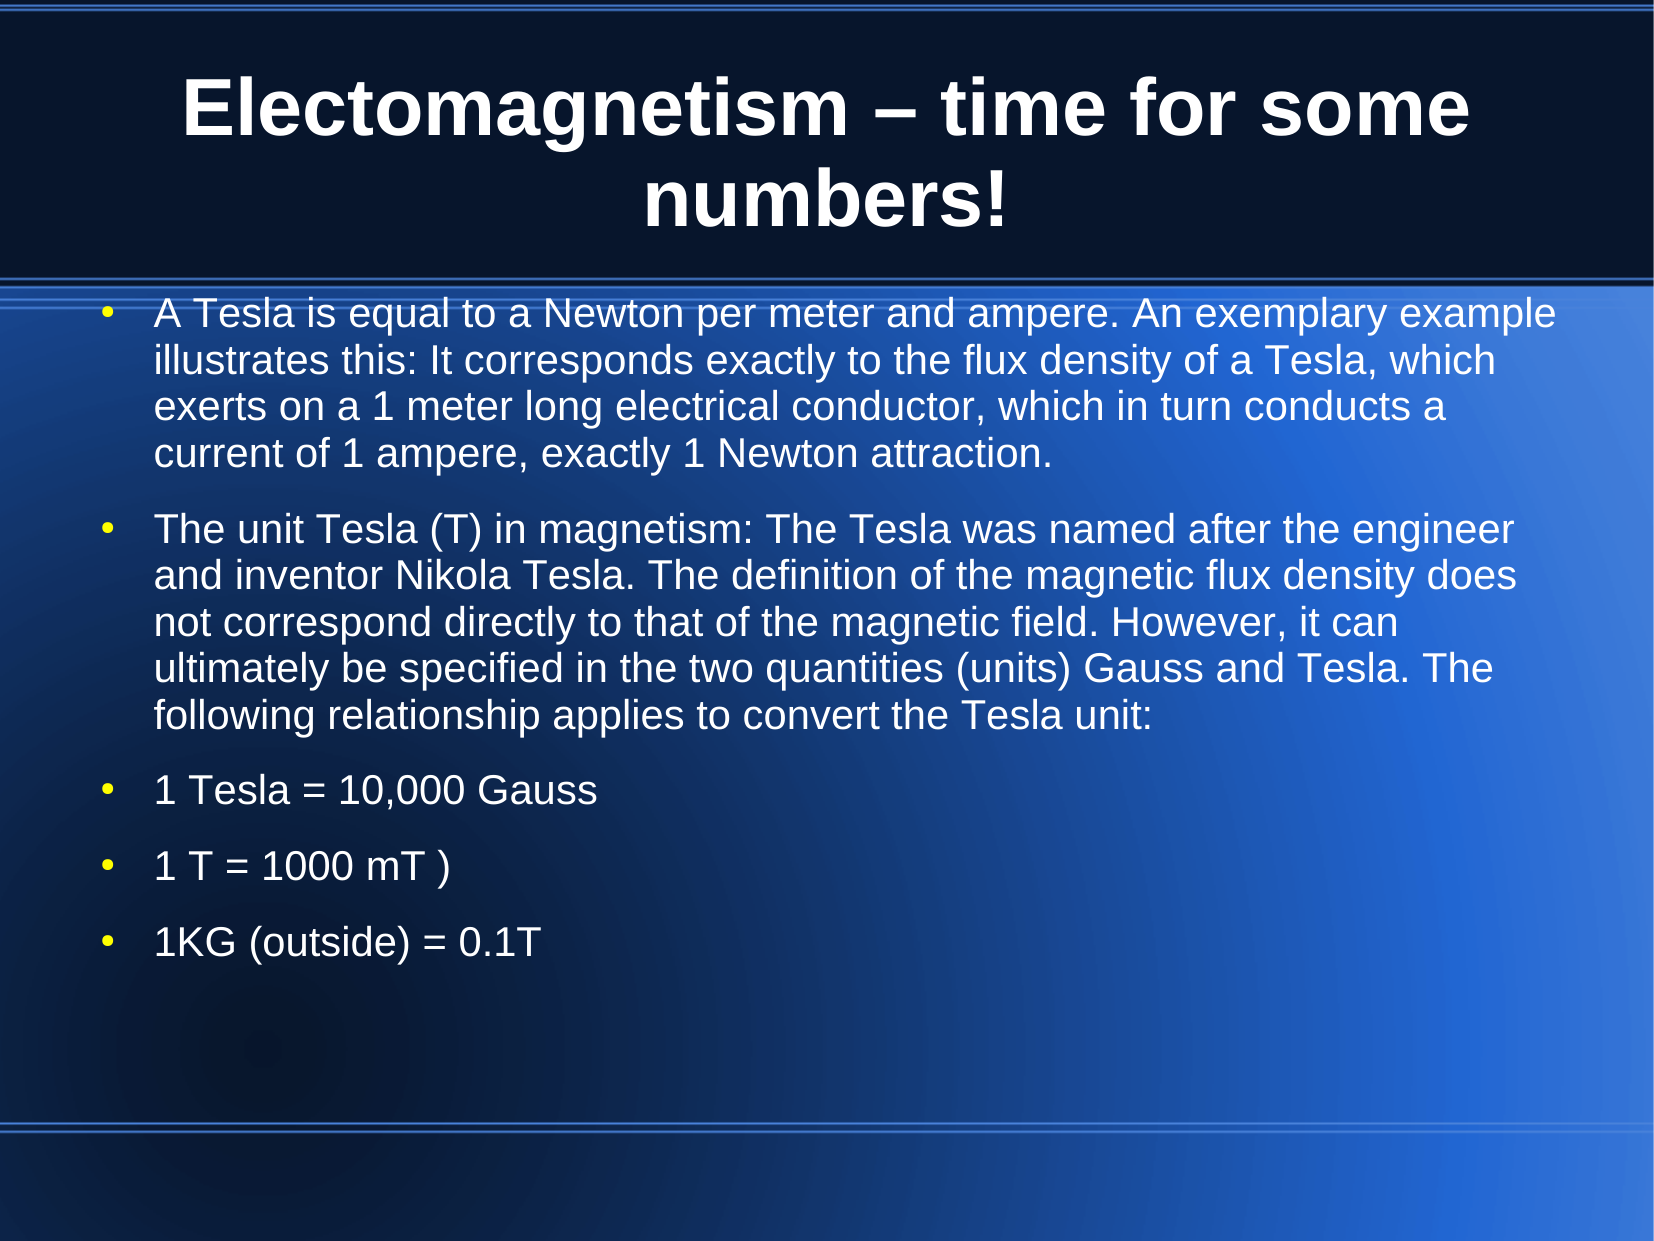

# Electomagnetism – time for some numbers!
A Tesla is equal to a Newton per meter and ampere. An exemplary example illustrates this: It corresponds exactly to the flux density of a Tesla, which exerts on a 1 meter long electrical conductor, which in turn conducts a current of 1 ampere, exactly 1 Newton attraction.
The unit Tesla (T) in magnetism: The Tesla was named after the engineer and inventor Nikola Tesla. The definition of the magnetic flux density does not correspond directly to that of the magnetic field. However, it can ultimately be specified in the two quantities (units) Gauss and Tesla. The following relationship applies to convert the Tesla unit:
1 Tesla = 10,000 Gauss
1 T = 1000 mT )
1KG (outside) = 0.1T